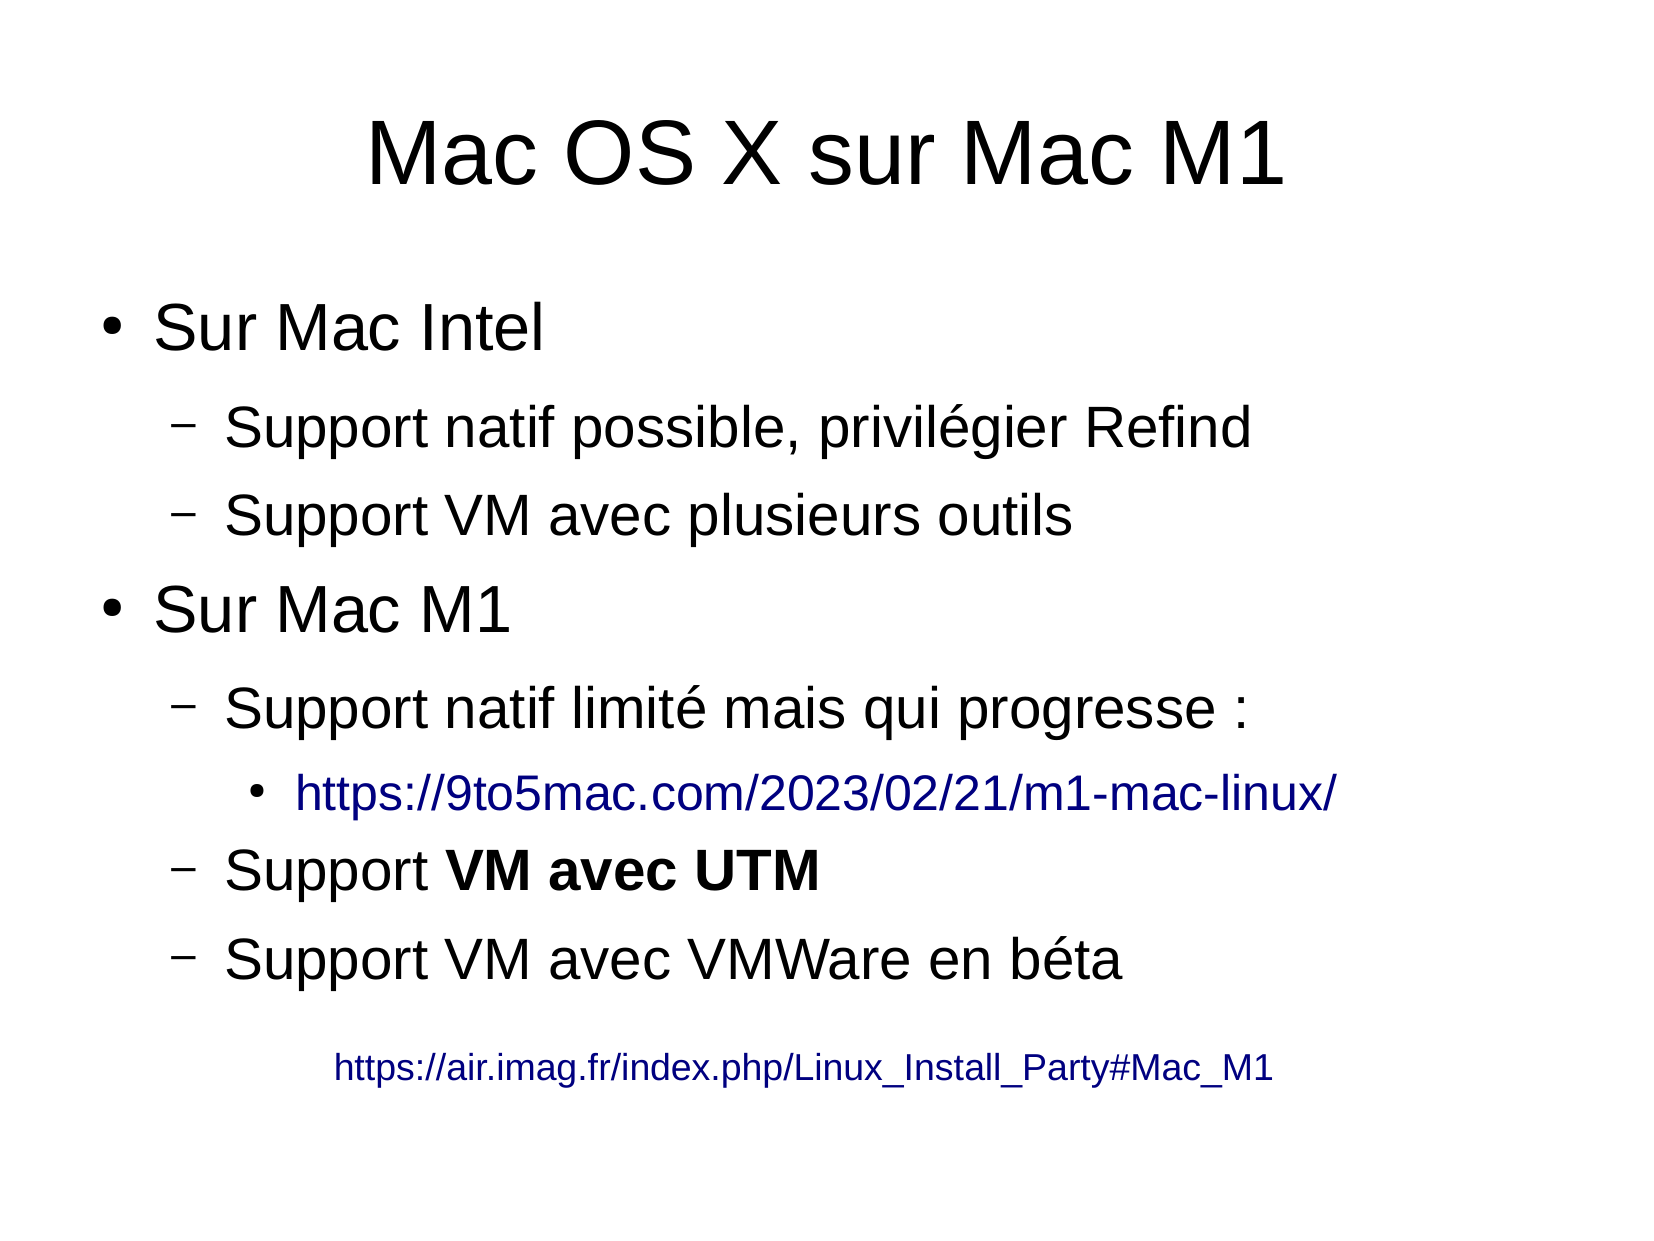

# Mac OS X sur Mac M1
Sur Mac Intel
Support natif possible, privilégier Refind
Support VM avec plusieurs outils
Sur Mac M1
Support natif limité mais qui progresse :
https://9to5mac.com/2023/02/21/m1-mac-linux/
Support VM avec UTM
Support VM avec VMWare en béta
https://air.imag.fr/index.php/Linux_Install_Party#Mac_M1